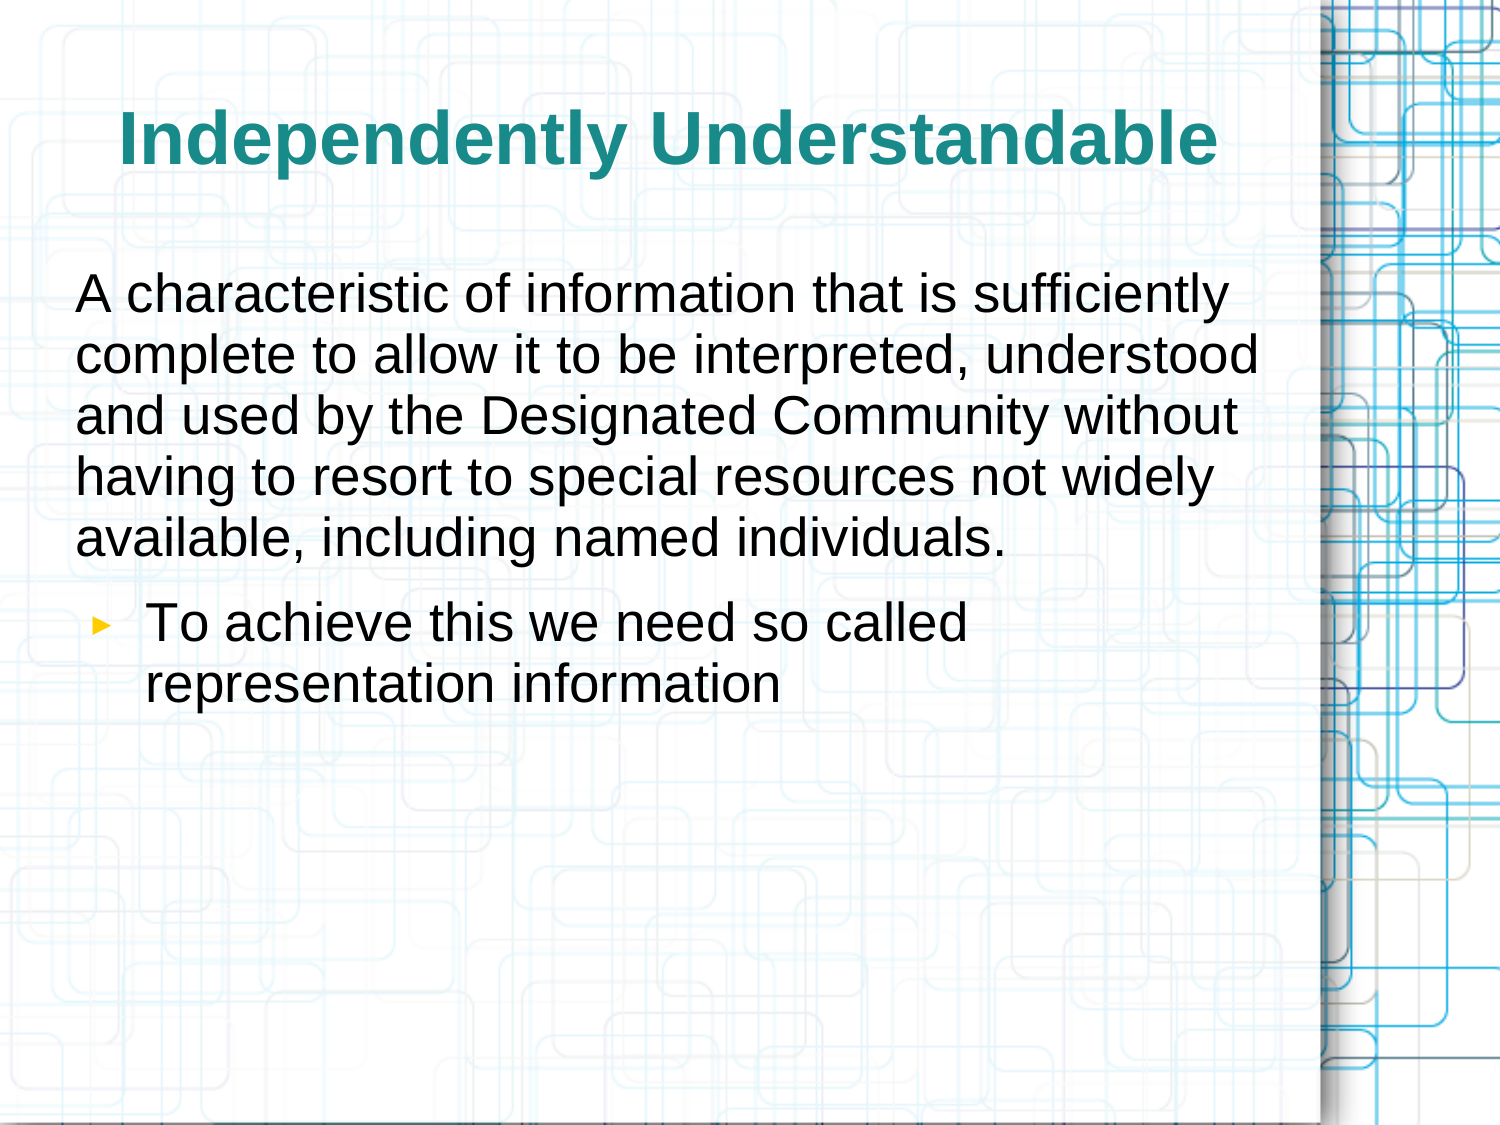

# Independently Understandable
A characteristic of information that is sufficiently complete to allow it to be interpreted, understood and used by the Designated Community without having to resort to special resources not widely available, including named individuals.
To achieve this we need so called representation information